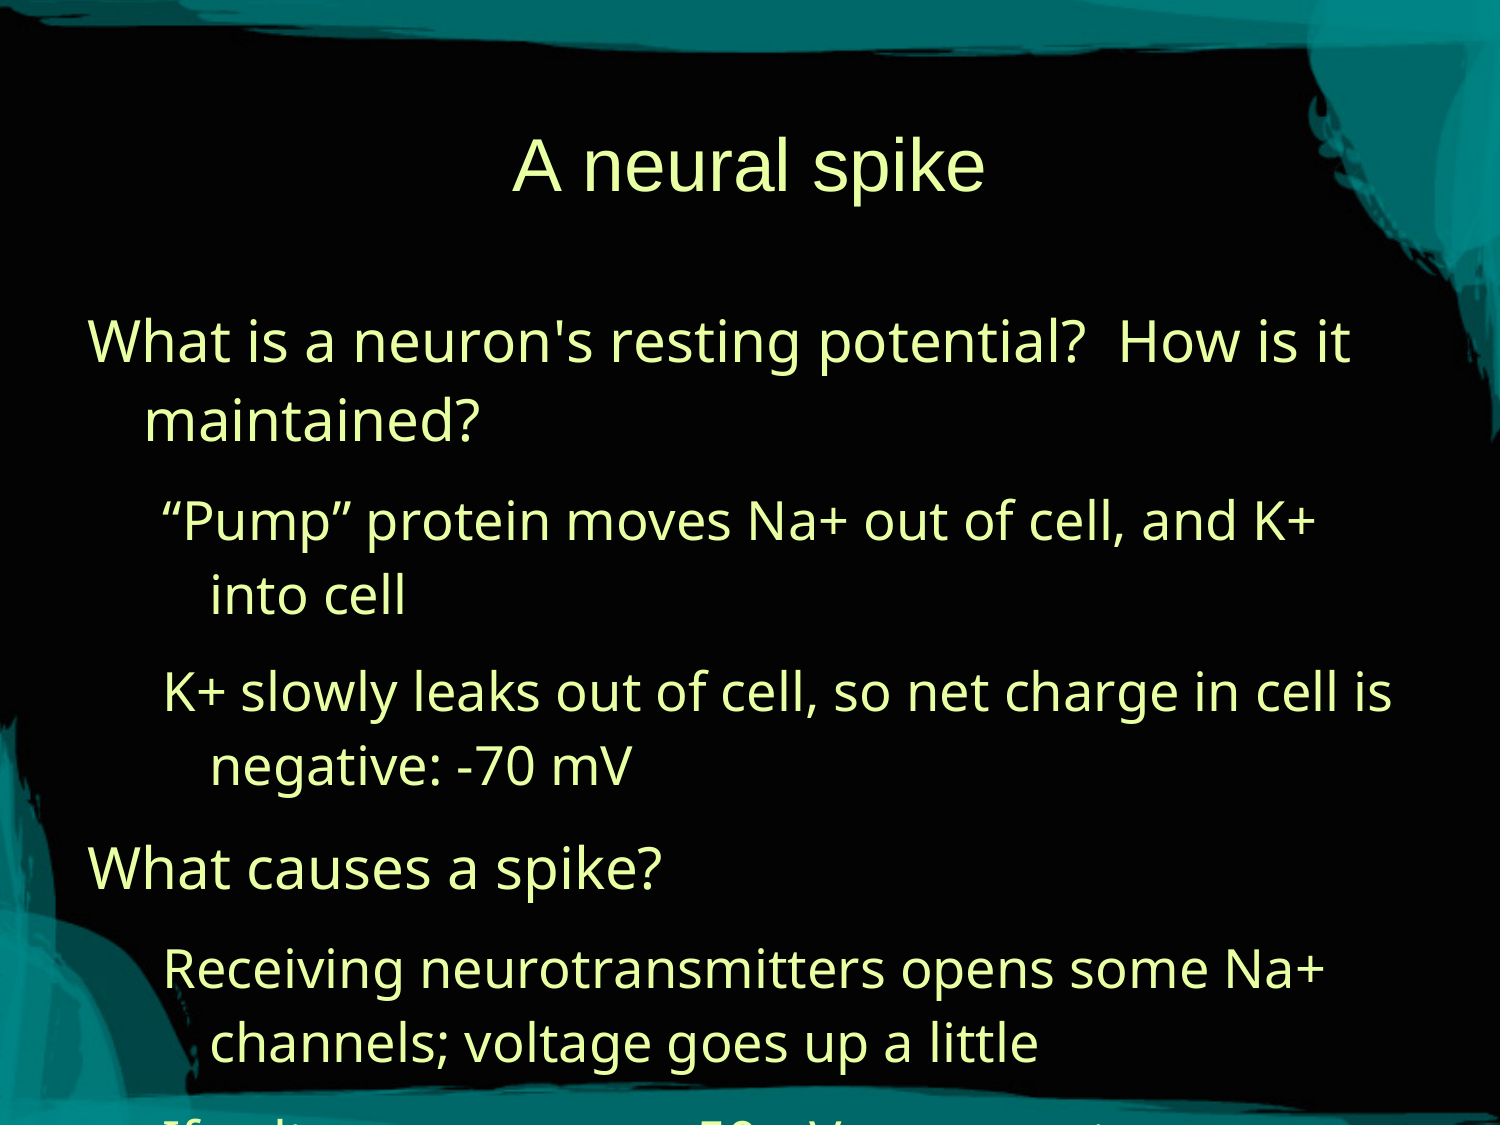

# A neural spike
What is a neuron's resting potential? How is it maintained?
“Pump” protein moves Na+ out of cell, and K+ into cell
K+ slowly leaks out of cell, so net charge in cell is negative: -70 mV
What causes a spike?
Receiving neurotransmitters opens some Na+ channels; voltage goes up a little
If voltage goes over -50mV, many gates open